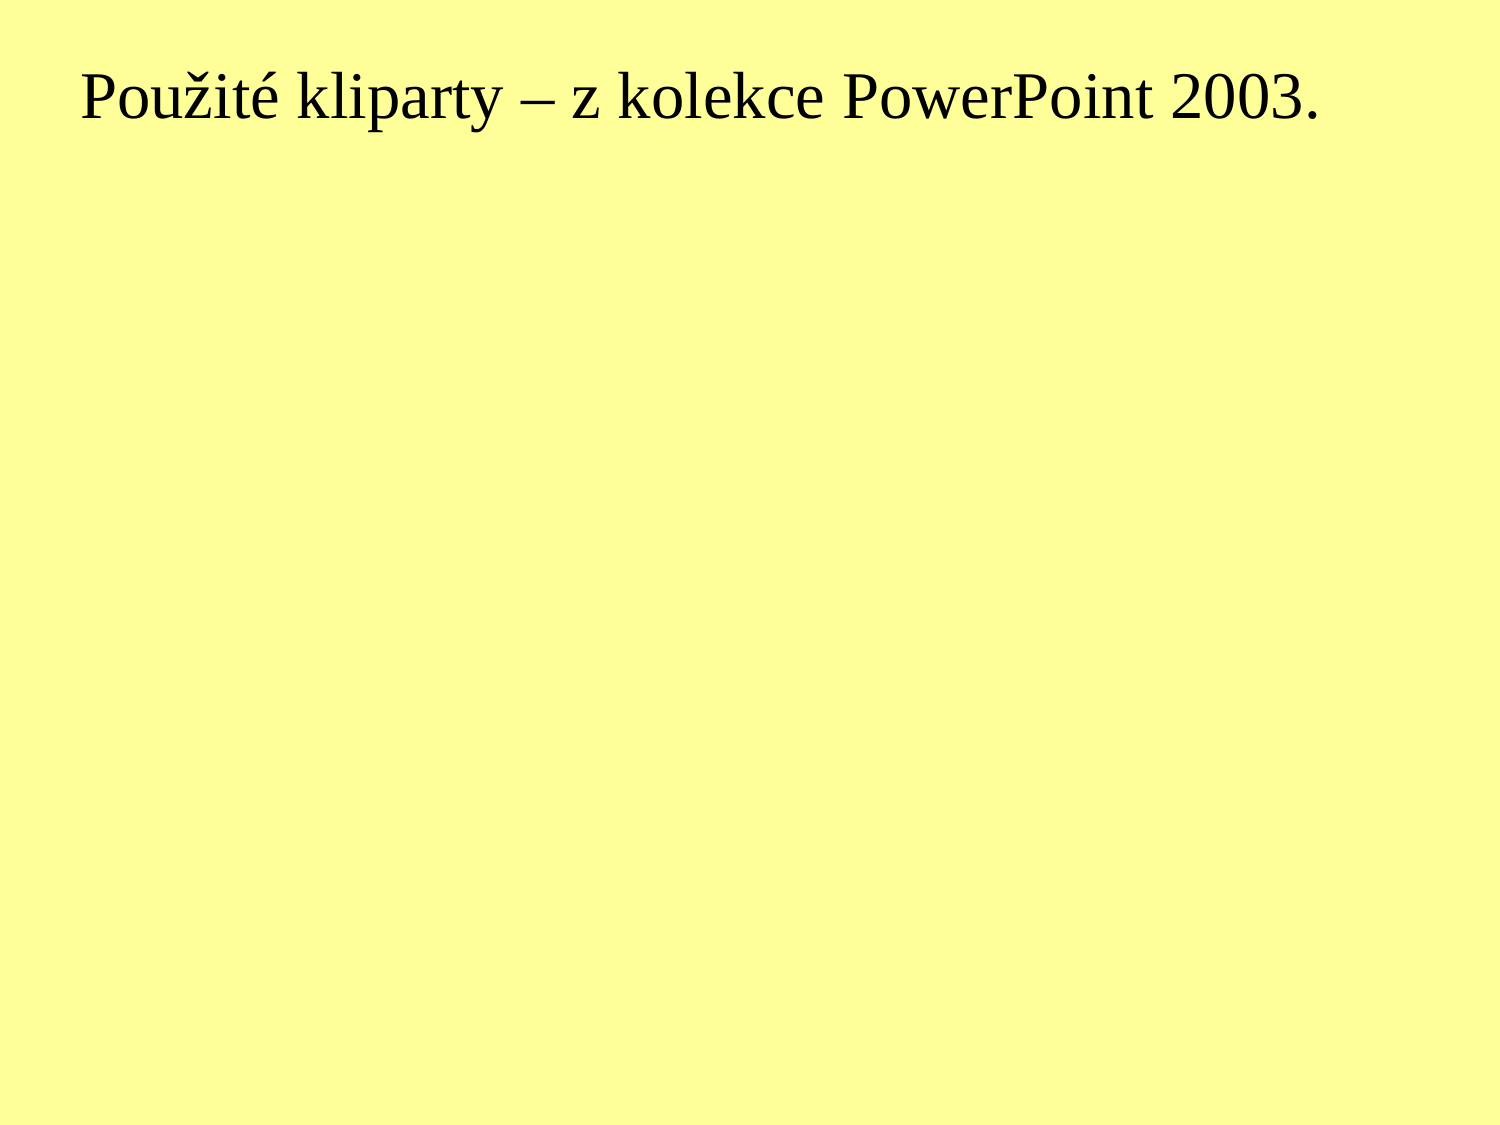

Použité kliparty – z kolekce PowerPoint 2003.